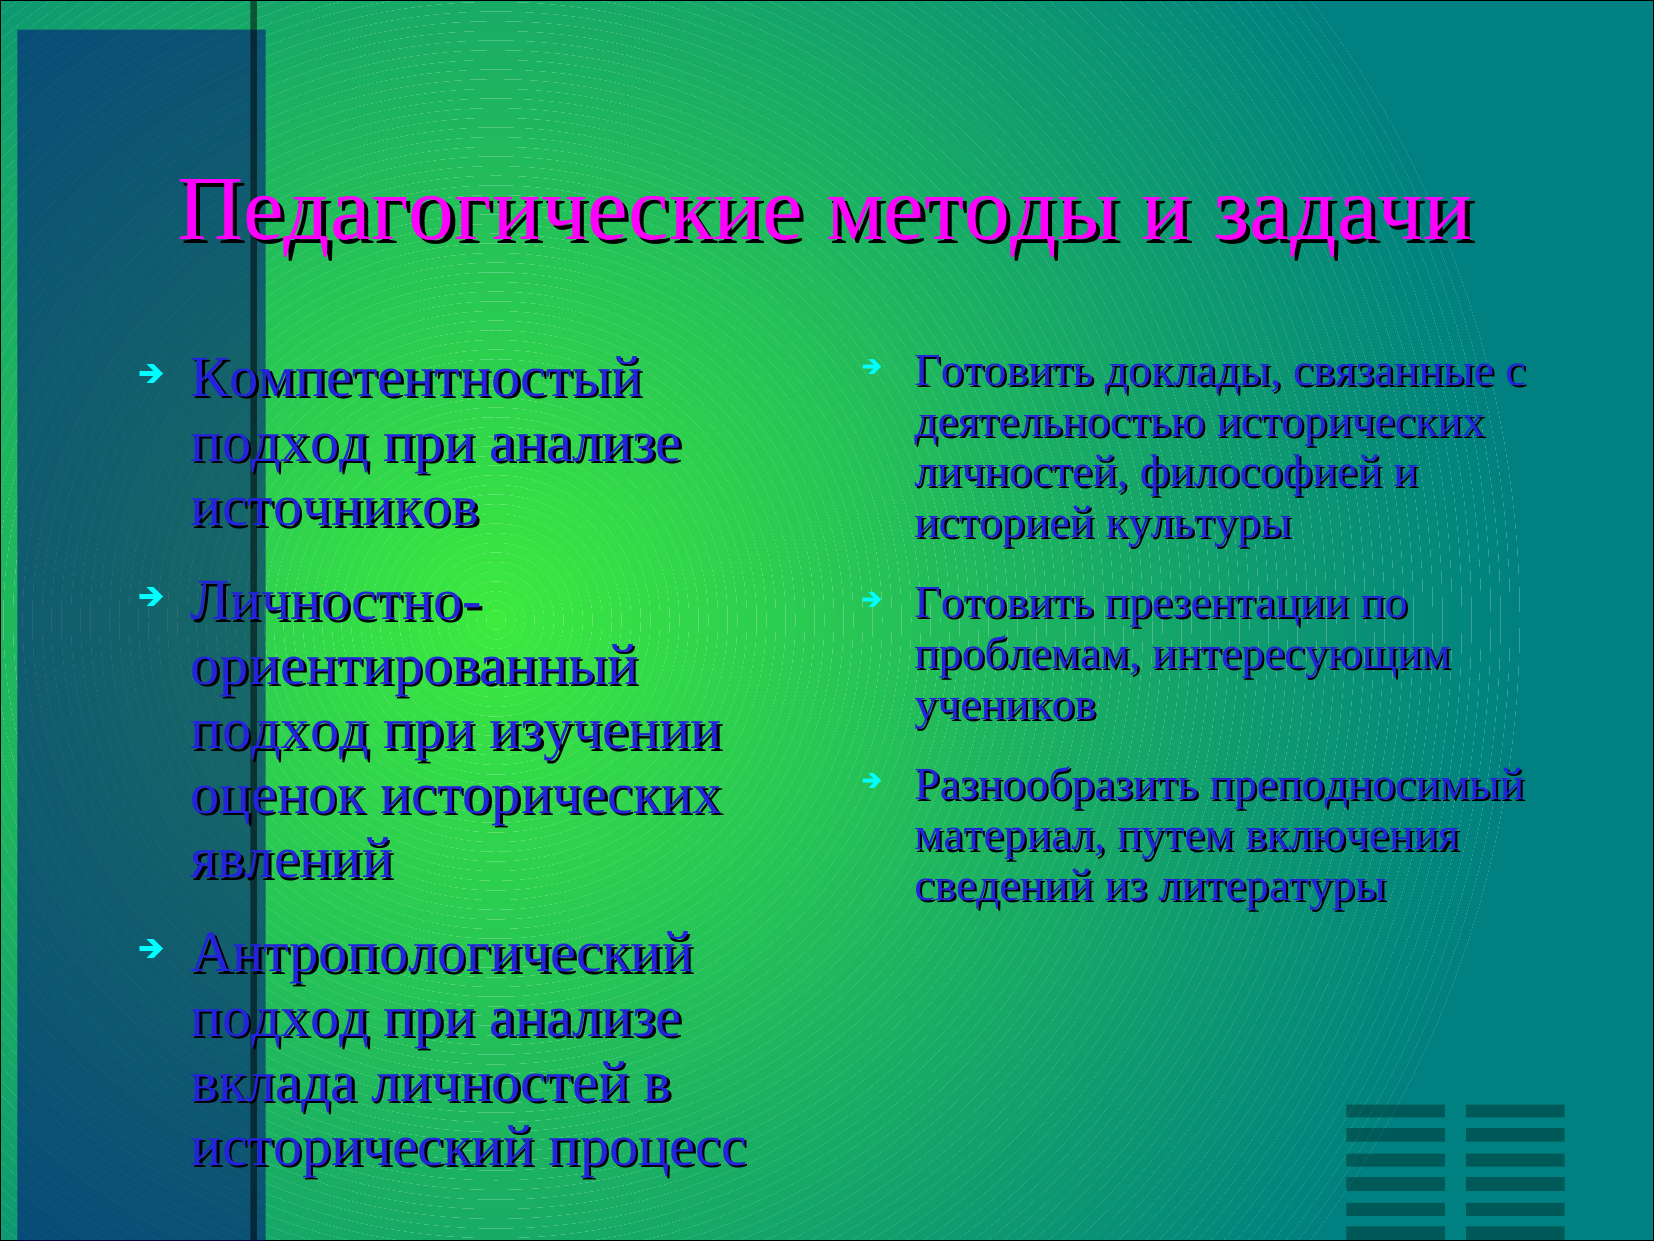

# Педагогические методы и задачи
Компетентностый подход при анализе источников
Личностно- ориентированный подход при изучении оценок исторических явлений
Антропологический подход при анализе вклада личностей в исторический процесс
Готовить доклады, связанные с деятельностью исторических личностей, философией и историей культуры
Готовить презентации по проблемам, интересующим учеников
Разнообразить преподносимый материал, путем включения сведений из литературы